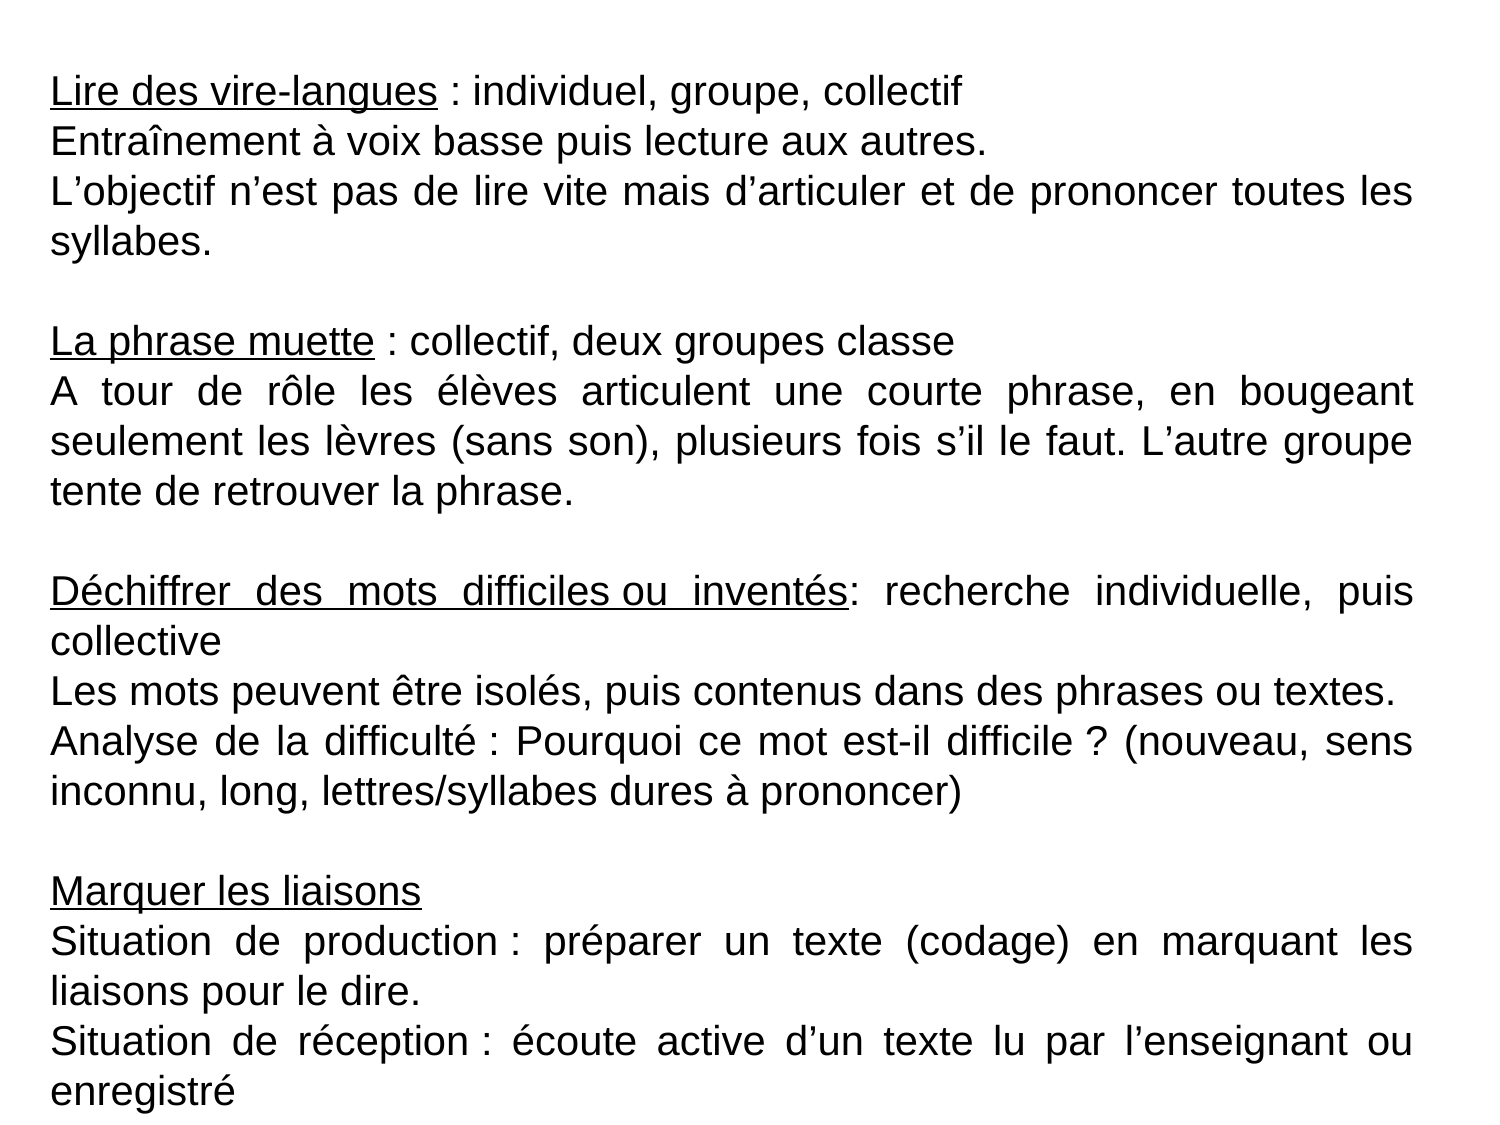

Lire des vire-langues : individuel, groupe, collectif
Entraînement à voix basse puis lecture aux autres.
L’objectif n’est pas de lire vite mais d’articuler et de prononcer toutes les syllabes.
La phrase muette : collectif, deux groupes classe
A tour de rôle les élèves articulent une courte phrase, en bougeant seulement les lèvres (sans son), plusieurs fois s’il le faut. L’autre groupe tente de retrouver la phrase.
Déchiffrer des mots difficiles ou inventés: recherche individuelle, puis collective
Les mots peuvent être isolés, puis contenus dans des phrases ou textes.
Analyse de la difficulté : Pourquoi ce mot est-il difficile ? (nouveau, sens inconnu, long, lettres/syllabes dures à prononcer)
Marquer les liaisons
Situation de production : préparer un texte (codage) en marquant les liaisons pour le dire.
Situation de réception : écoute active d’un texte lu par l’enseignant ou enregistré